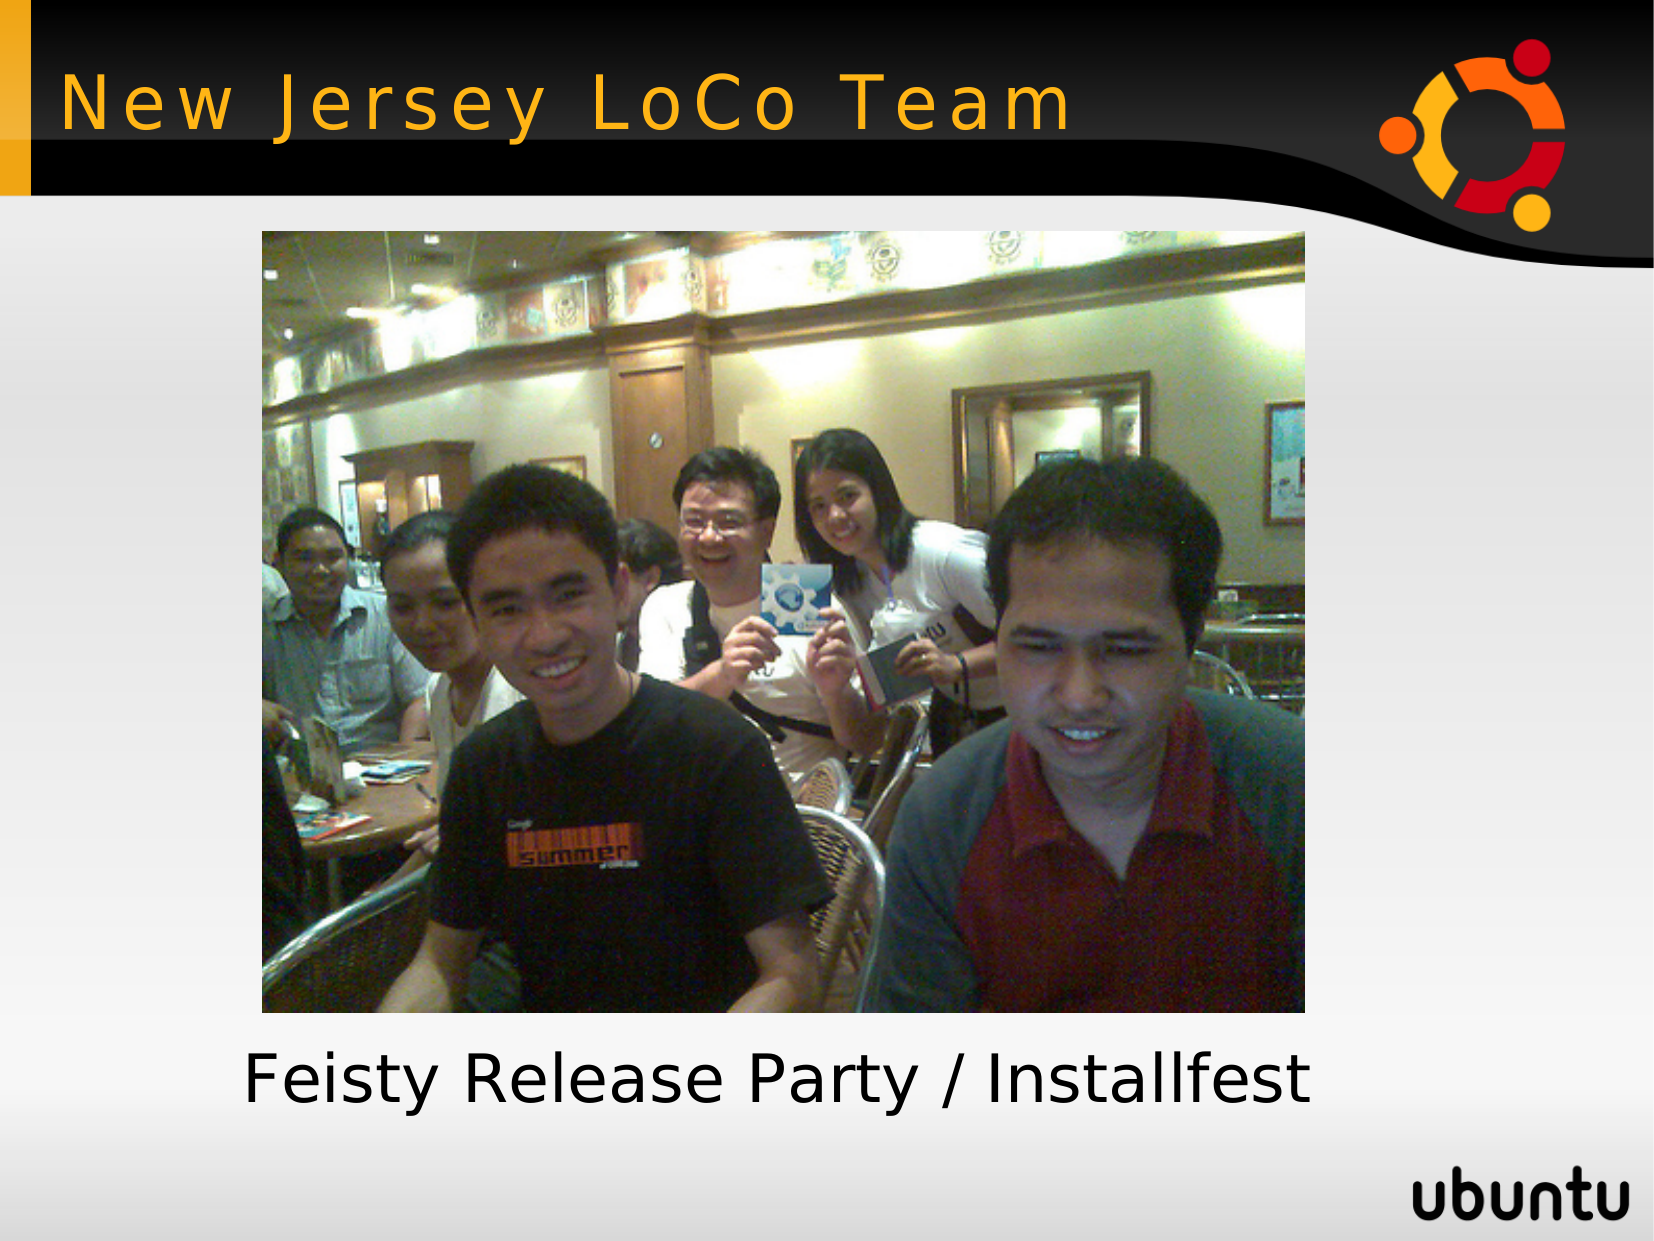

# New Jersey LoCo Team
Feisty Release Party / Installfest